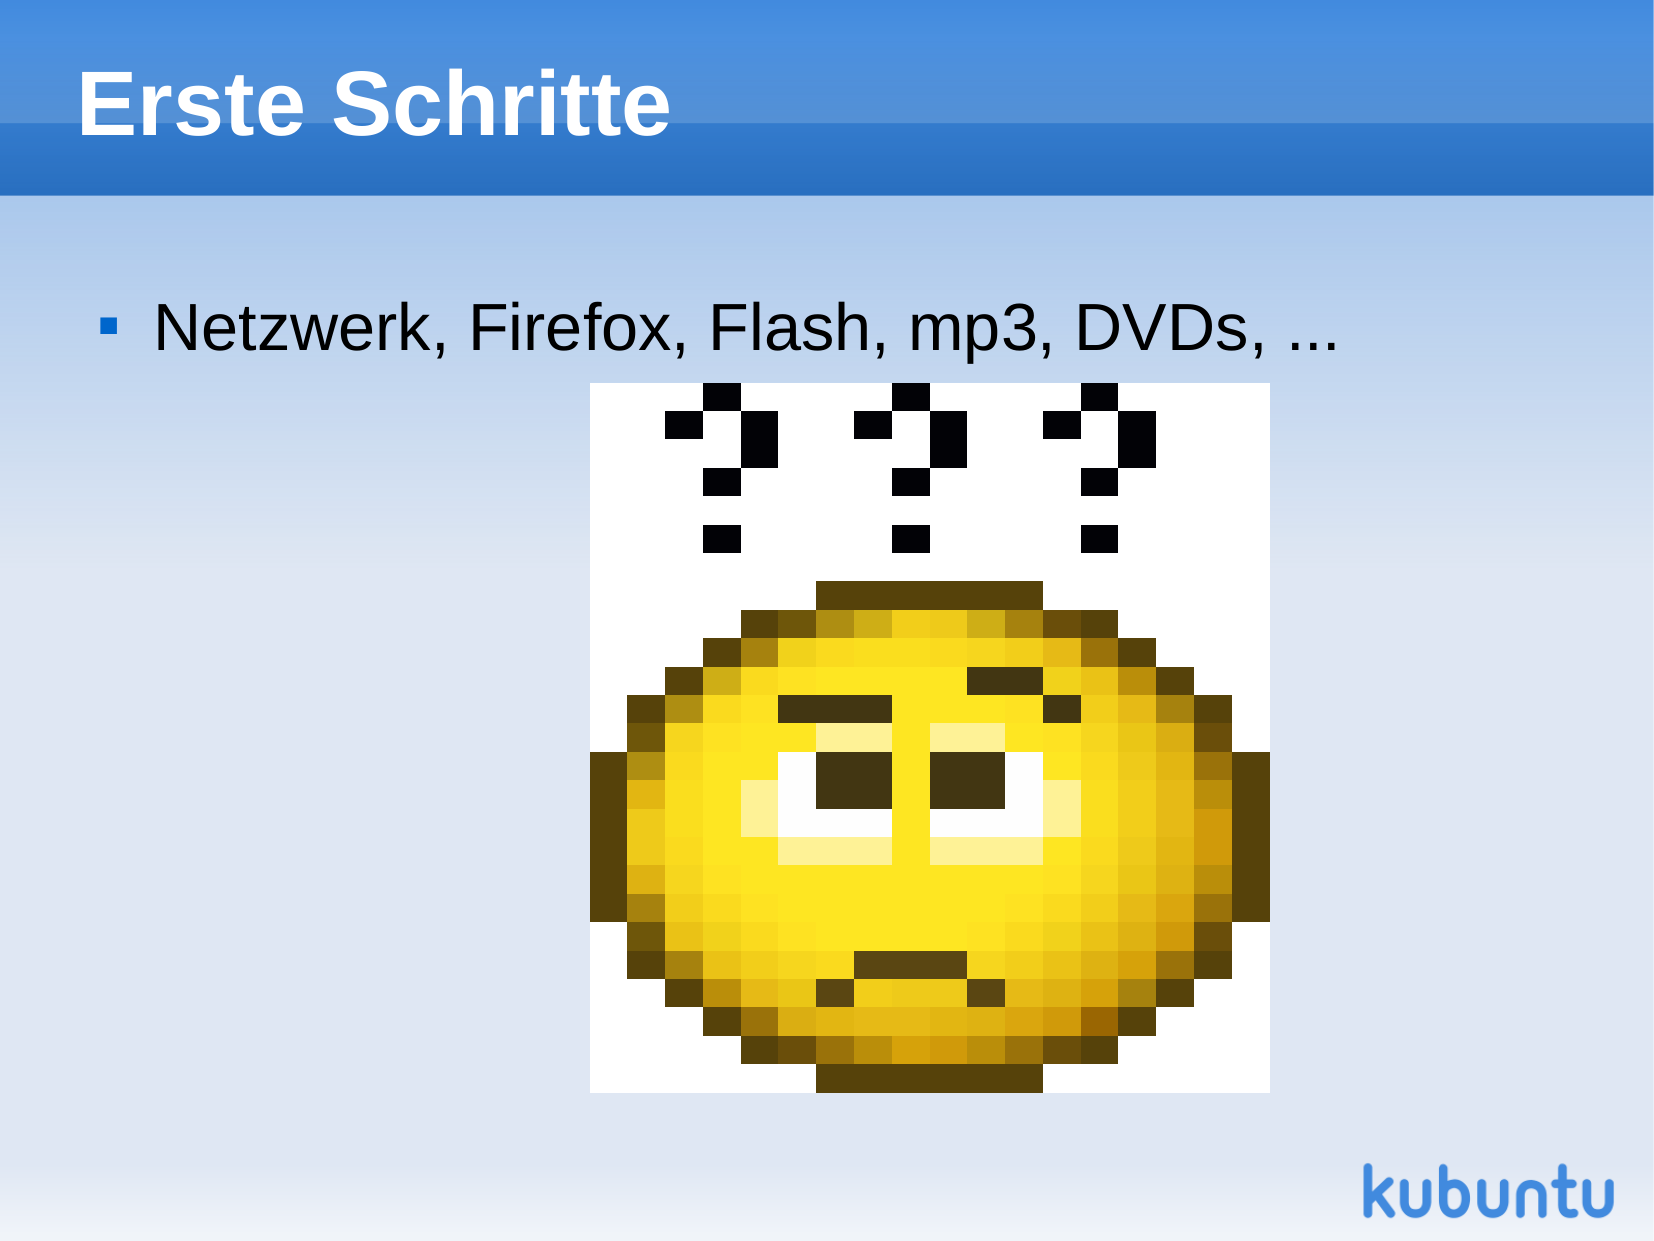

# Erste Schritte
Netzwerk, Firefox, Flash, mp3, DVDs, ...